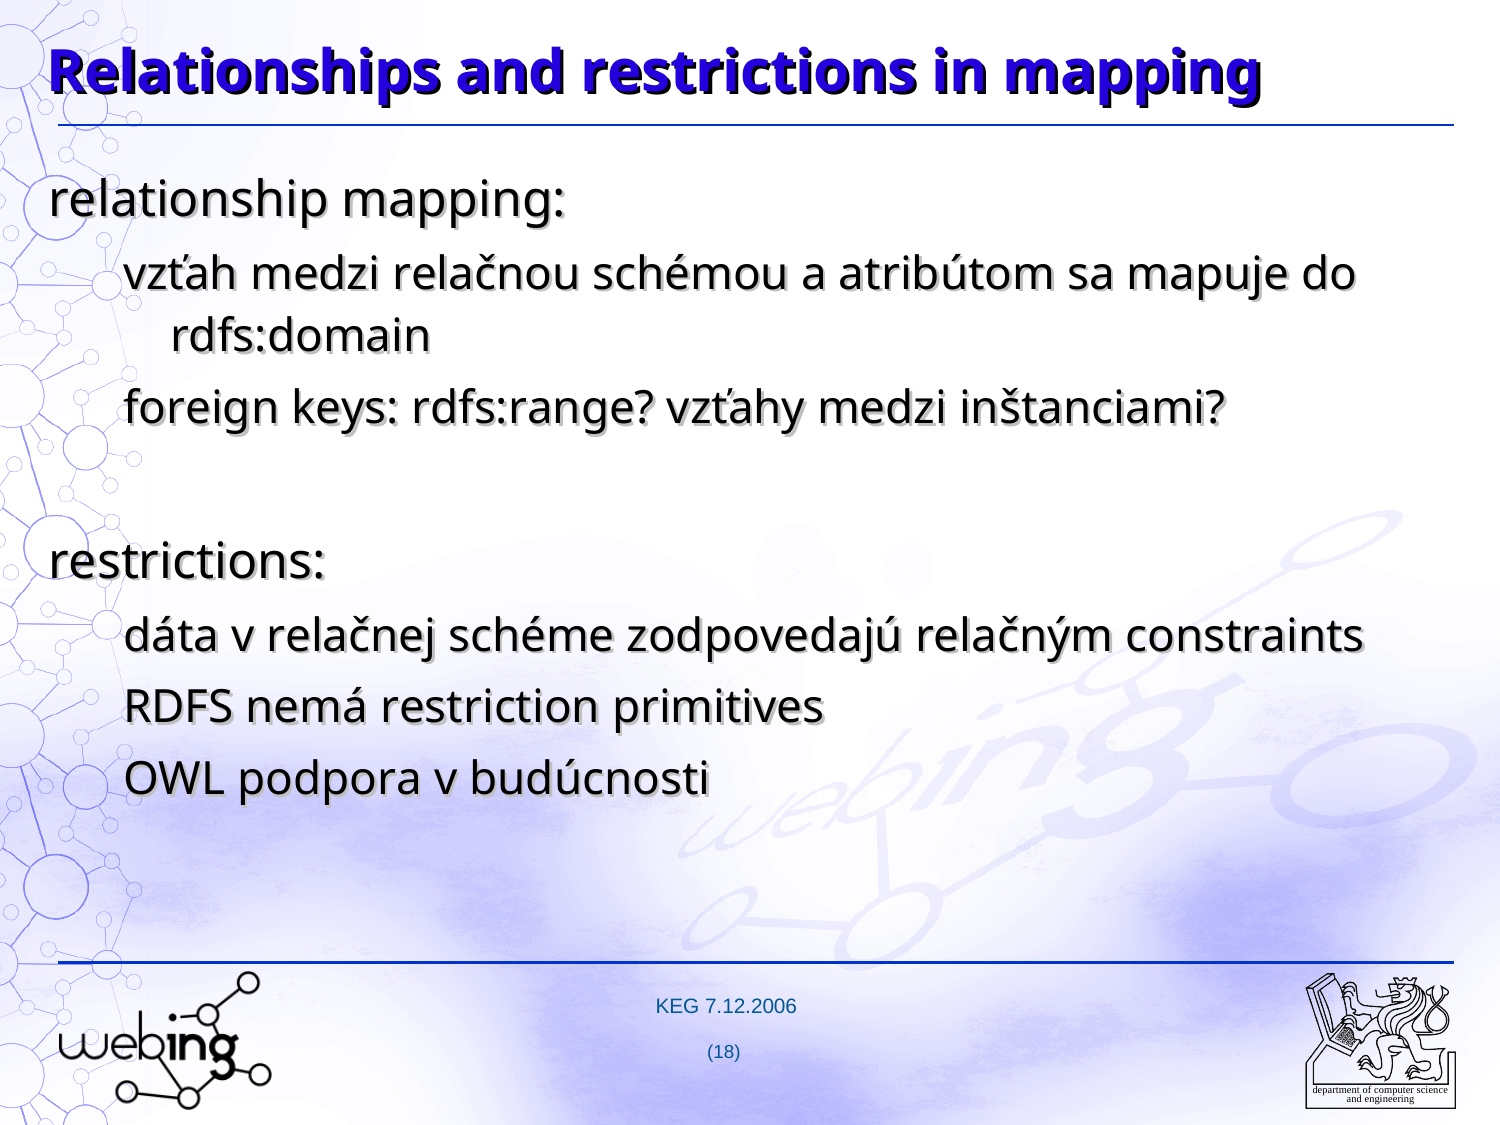

# Relationships and restrictions in mapping
relationship mapping:
vzťah medzi relačnou schémou a atribútom sa mapuje do rdfs:domain
foreign keys: rdfs:range? vzťahy medzi inštanciami?
restrictions:
dáta v relačnej schéme zodpovedajú relačným constraints
RDFS nemá restriction primitives
OWL podpora v budúcnosti